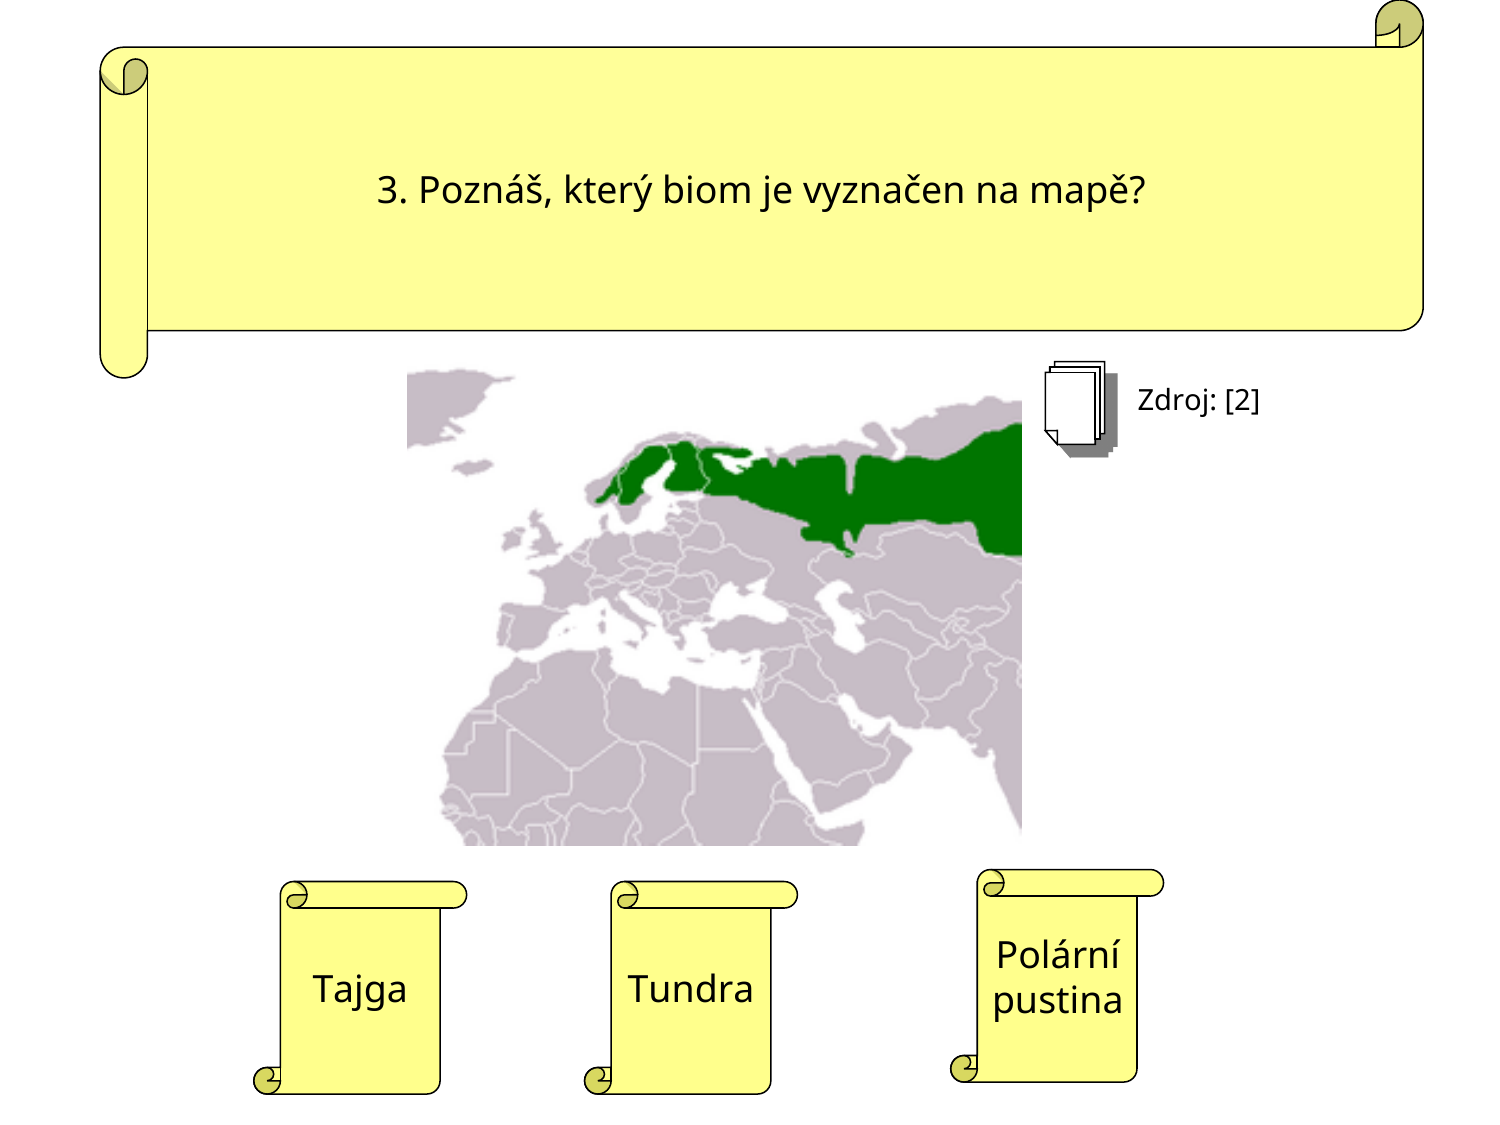

3. Poznáš, který biom je vyznačen na mapě?
Zdroj: [2]
Polární
pustina
Tajga
Tundra